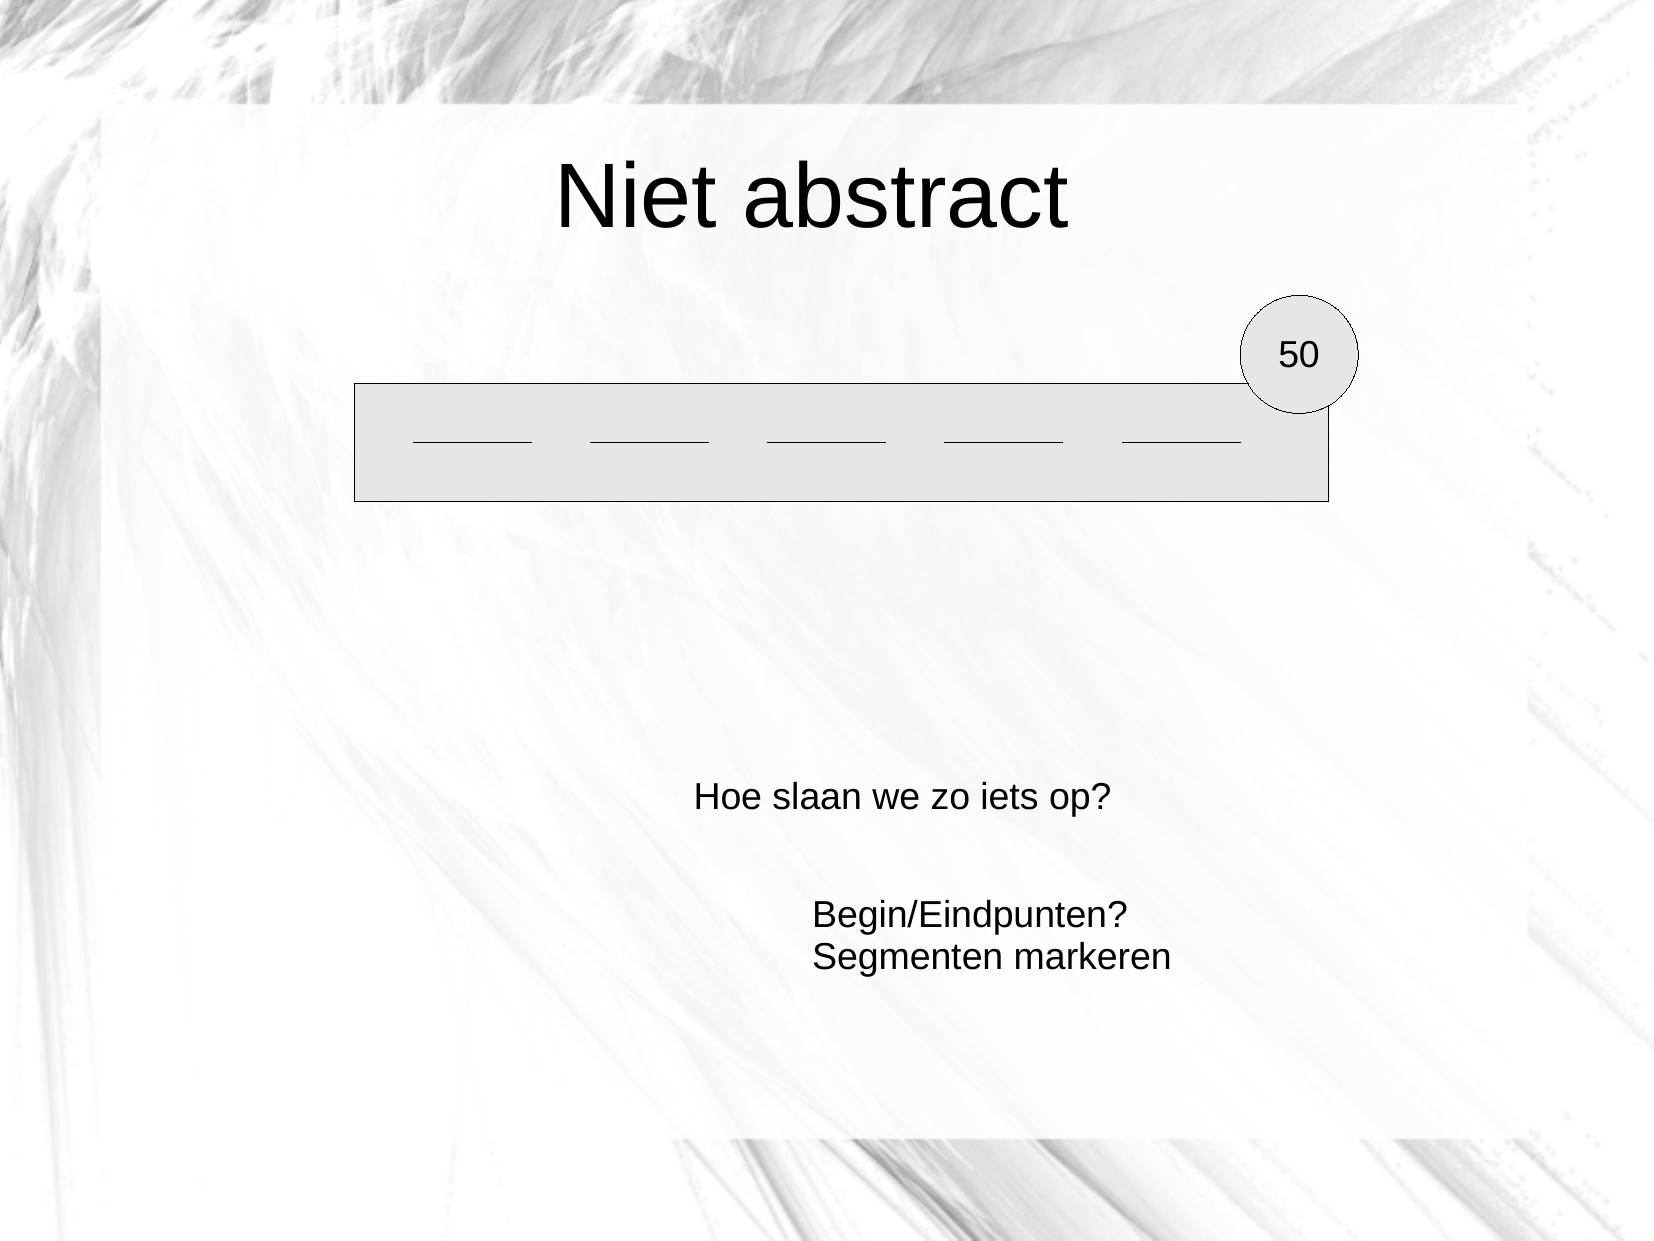

# Niet abstract
50
Hoe slaan we zo iets op?
Begin/Eindpunten?
Segmenten markeren